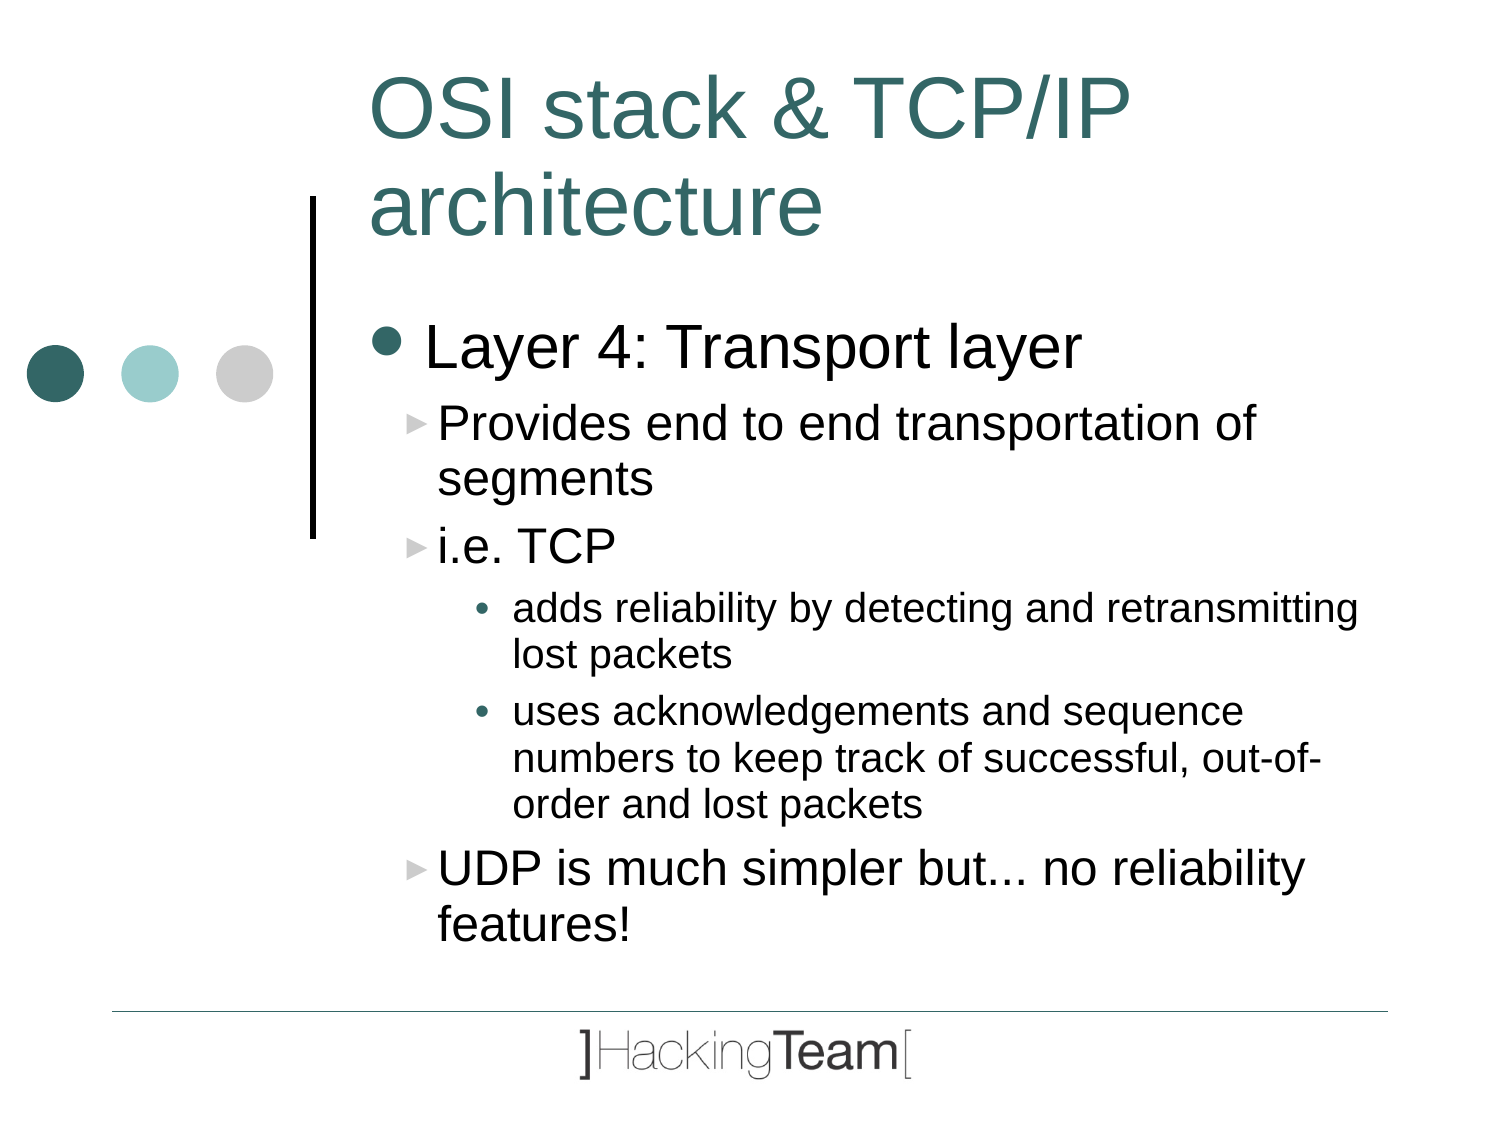

# OSI stack & TCP/IP architecture
Layer 4: Transport layer
Provides end to end transportation of segments
i.e. TCP
adds reliability by detecting and retransmitting lost packets
uses acknowledgements and sequence numbers to keep track of successful, out-of-order and lost packets
UDP is much simpler but... no reliability features!